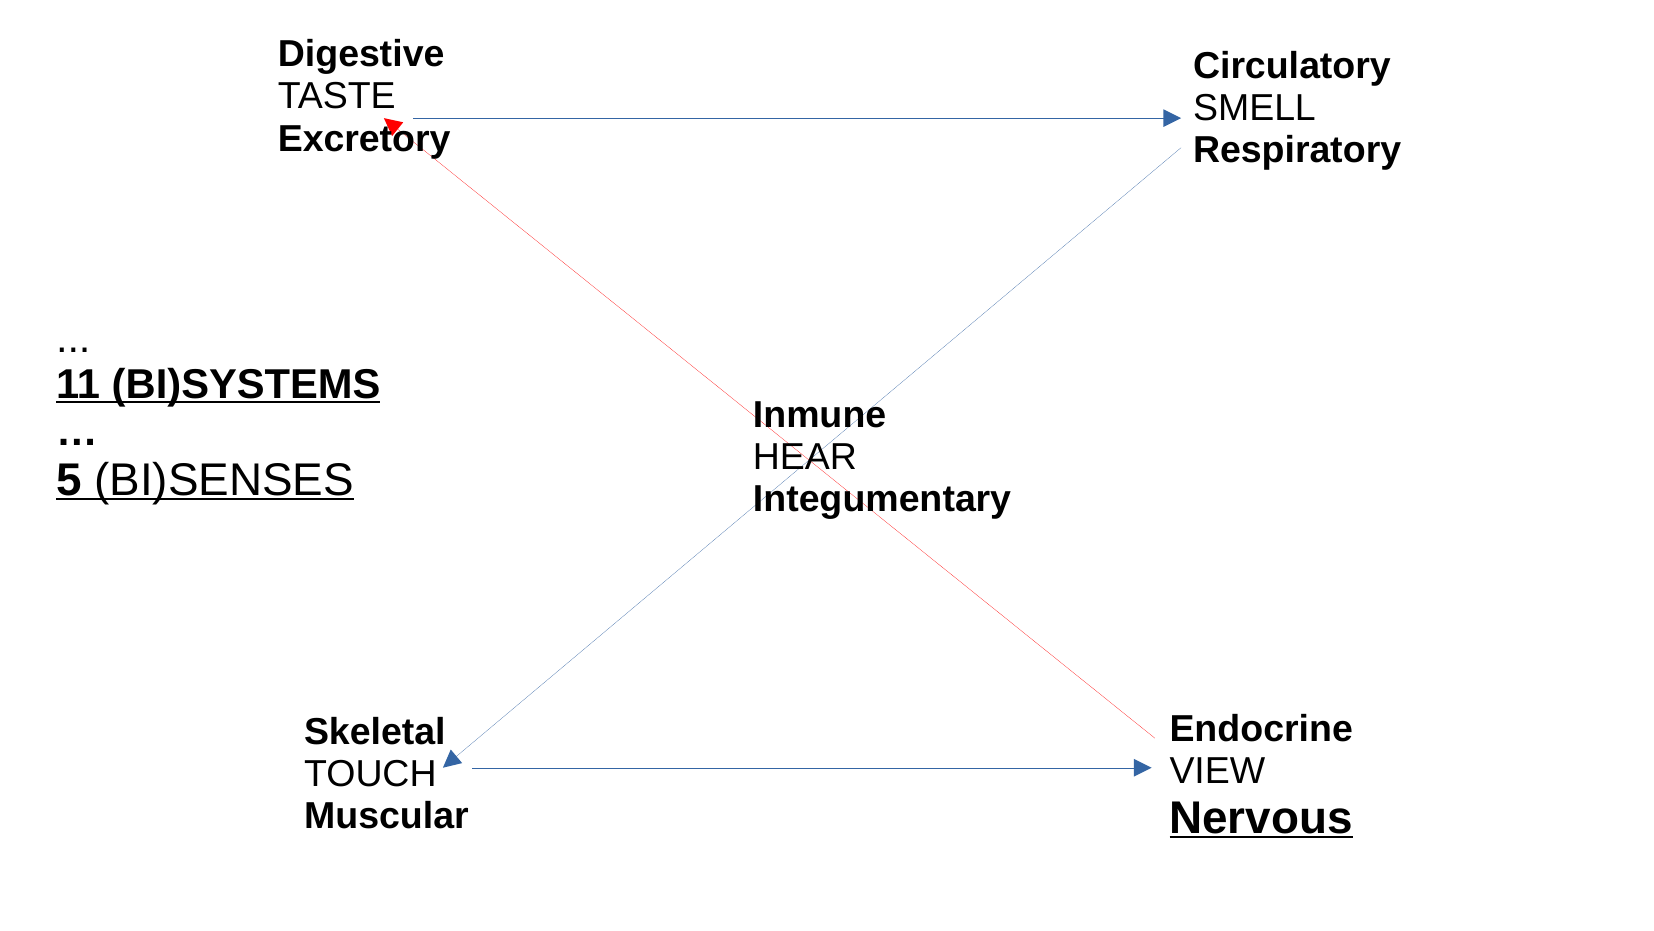

Digestive
TASTE
Excretory
Circulatory
SMELL
Respiratory
...
11 (BI)SYSTEMS
…
5 (BI)SENSES
Inmune
HEAR
Integumentary
Endocrine
VIEW
Nervous
Skeletal
TOUCH
Muscular